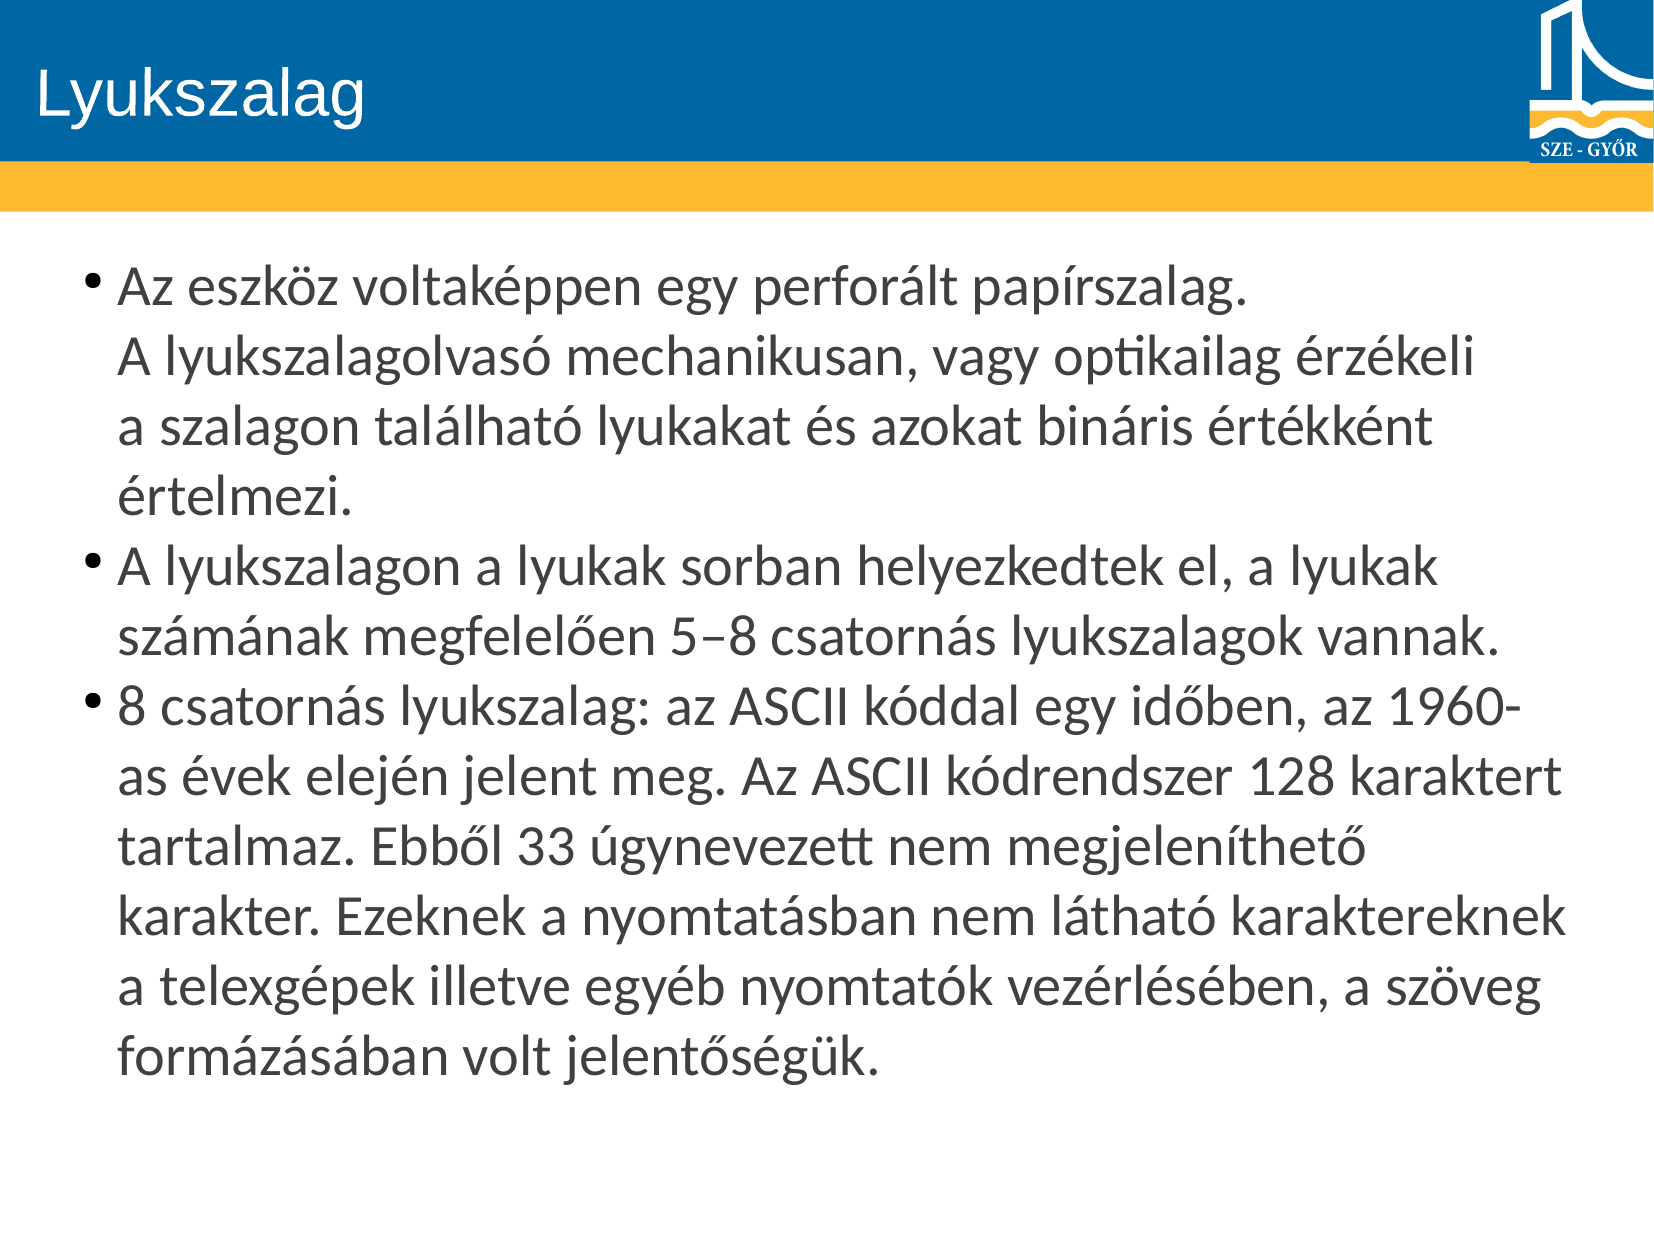

Lyukszalag
Az eszköz voltaképpen egy perforált papírszalag.
A lyukszalagolvasó mechanikusan, vagy optikailag érzékeli
a szalagon található lyukakat és azokat bináris értékként
értelmezi.
A lyukszalagon a lyukak sorban helyezkedtek el, a lyukak számának megfelelően 5–8 csatornás lyukszalagok vannak.
8 csatornás lyukszalag: az ASCII kóddal egy időben, az 1960-as évek elején jelent meg. Az ASCII kódrendszer 128 karaktert tartalmaz. Ebből 33 úgynevezett nem megjeleníthető karakter. Ezeknek a nyomtatásban nem látható karaktereknek a telexgépek illetve egyéb nyomtatók vezérlésében, a szöveg formázásában volt jelentőségük.